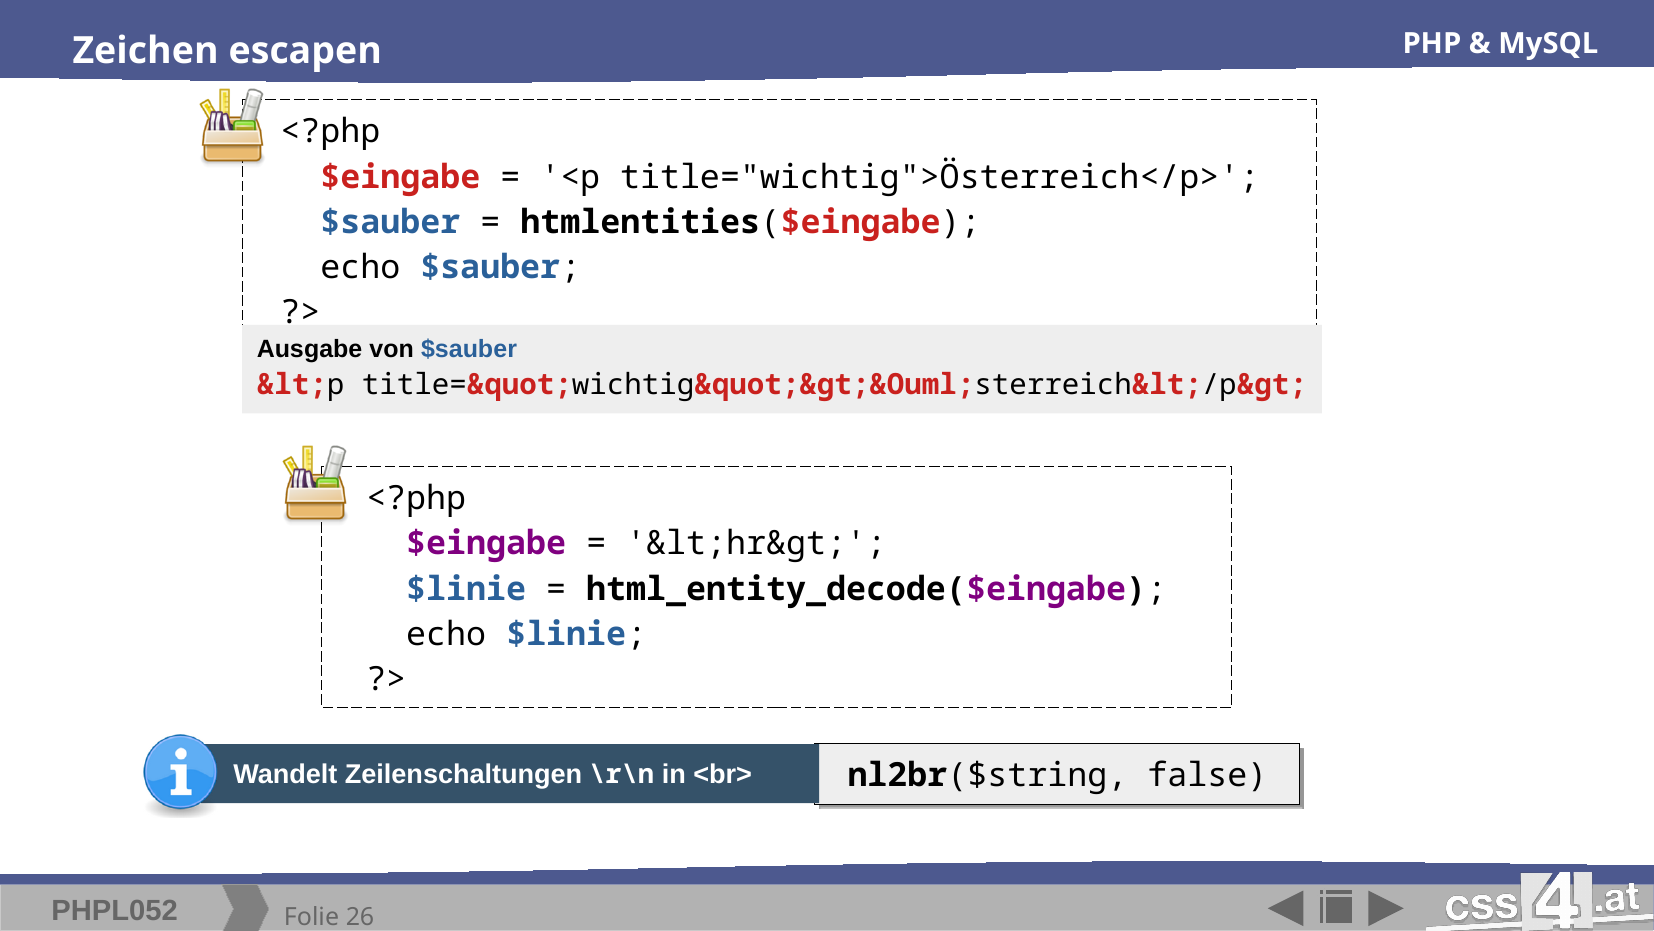

PHP & MySQL
Zeichen escapen
<?php
 $eingabe = '<p title="wichtig">Österreich</p>';
 $sauber = htmlentities($eingabe);
 echo $sauber;
?>
Ausgabe von $sauber
&lt;p title=&quot;wichtig&quot;&gt;&Ouml;sterreich&lt;/p&gt;
<?php
 $eingabe = '&lt;hr&gt;';
 $linie = html_entity_decode($eingabe);
 echo $linie;
?>
nl2br($string, false)
Wandelt Zeilenschaltungen \r\n in <br>
PHPL052
Folie